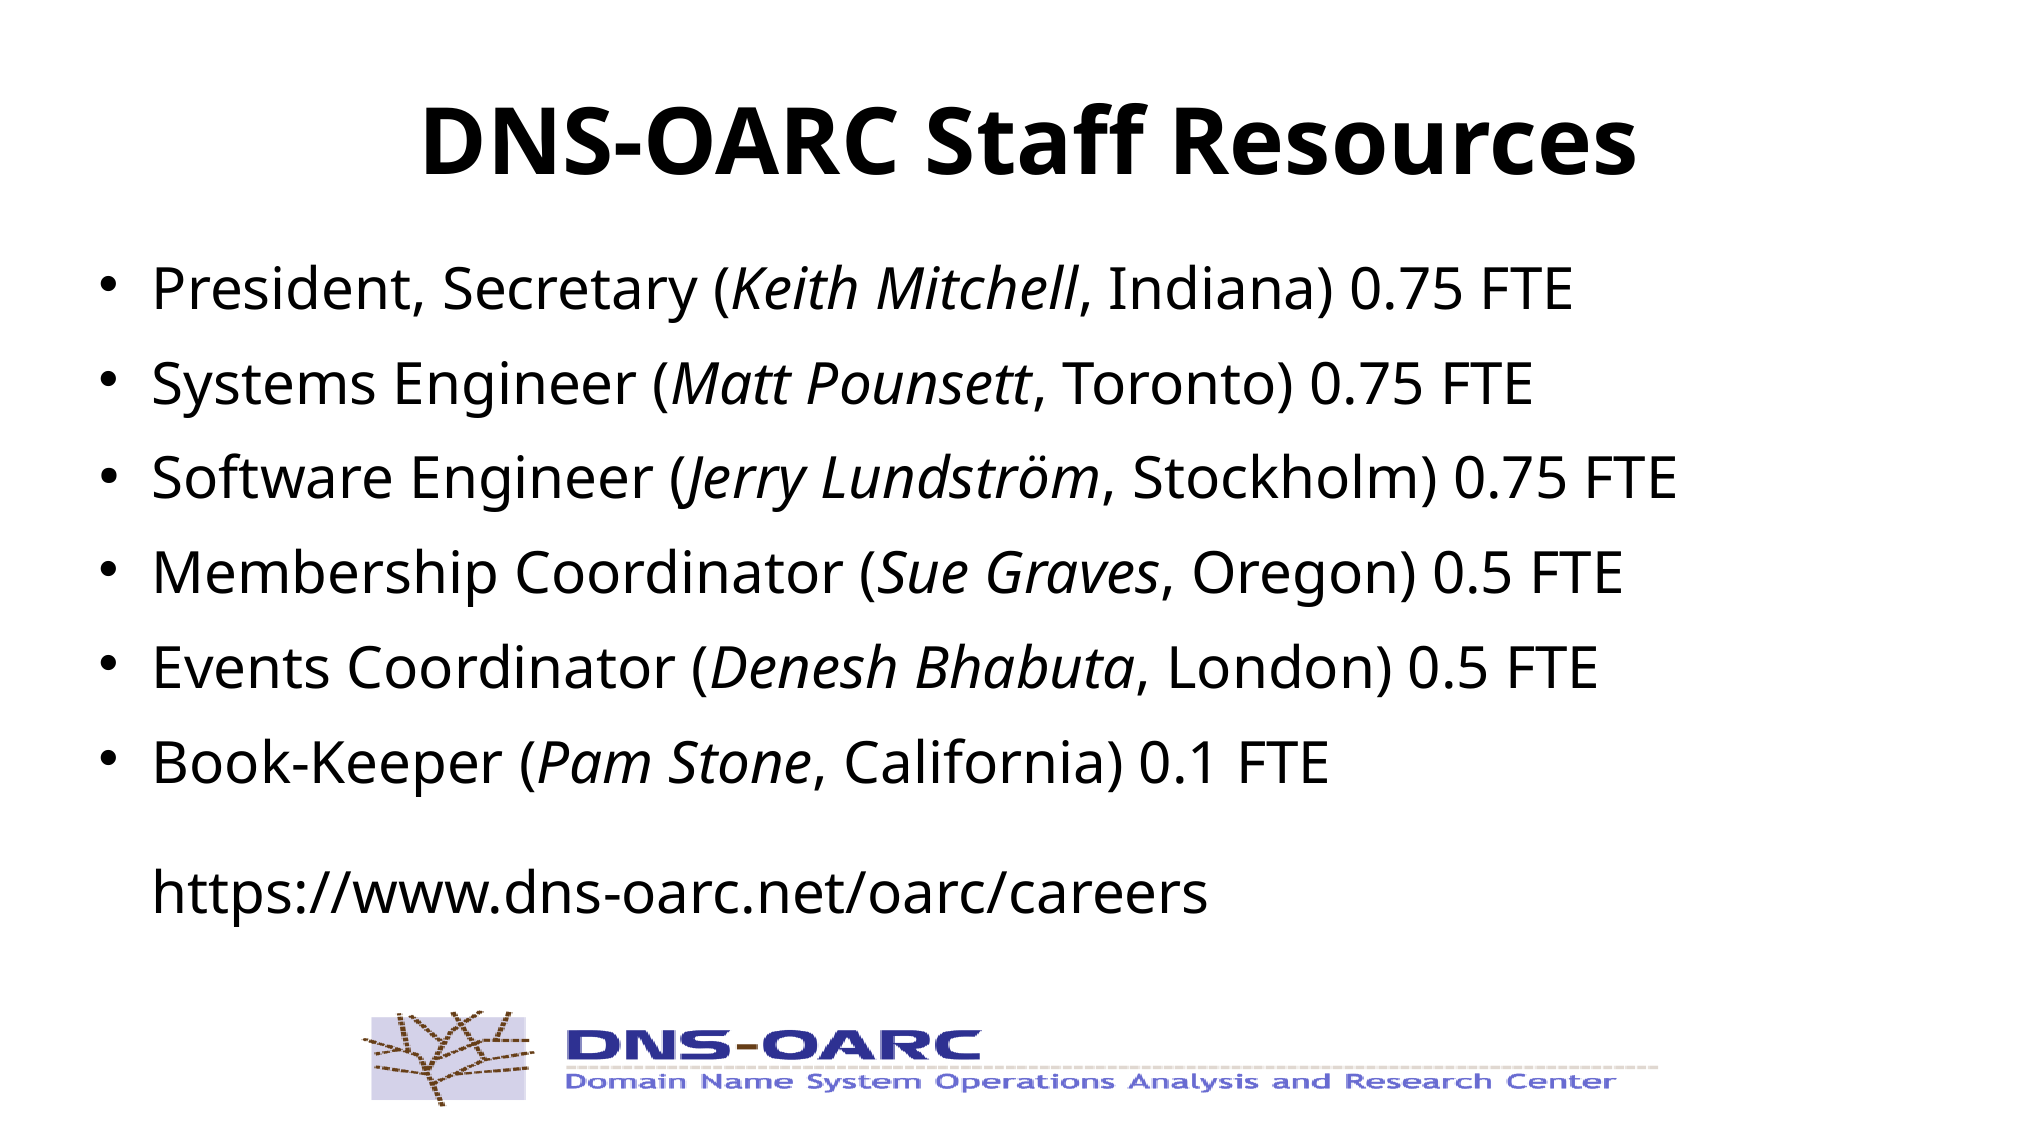

# DNS-OARC Staff Resources
President, Secretary (Keith Mitchell, Indiana) 0.75 FTE
Systems Engineer (Matt Pounsett, Toronto) 0.75 FTE
Software Engineer (Jerry Lundström, Stockholm) 0.75 FTE
Membership Coordinator (Sue Graves, Oregon) 0.5 FTE
Events Coordinator (Denesh Bhabuta, London) 0.5 FTE
Book-Keeper (Pam Stone, California) 0.1 FTE
https://www.dns-oarc.net/oarc/careers